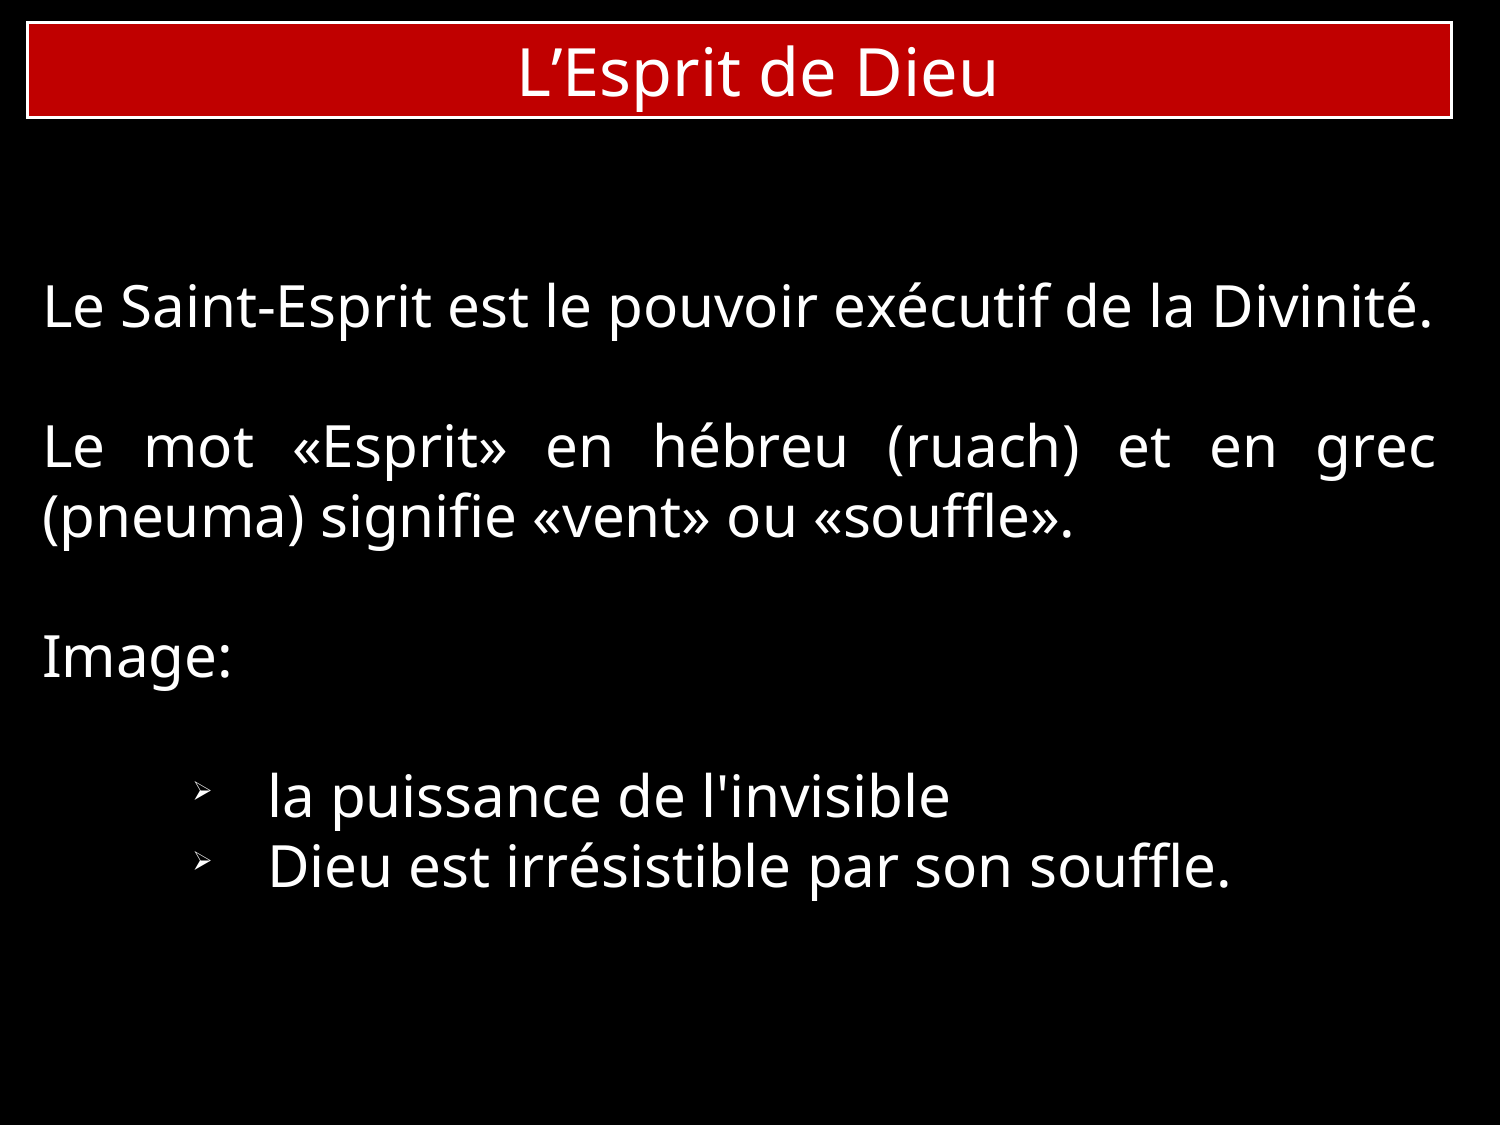

L’Esprit de Dieu
Le Saint-Esprit est le pouvoir exécutif de la Divinité.
Le mot «Esprit» en hébreu (ruach) et en grec (pneuma) signifie «vent» ou «souffle».
Image:
la puissance de l'invisible
Dieu est irrésistible par son souffle.